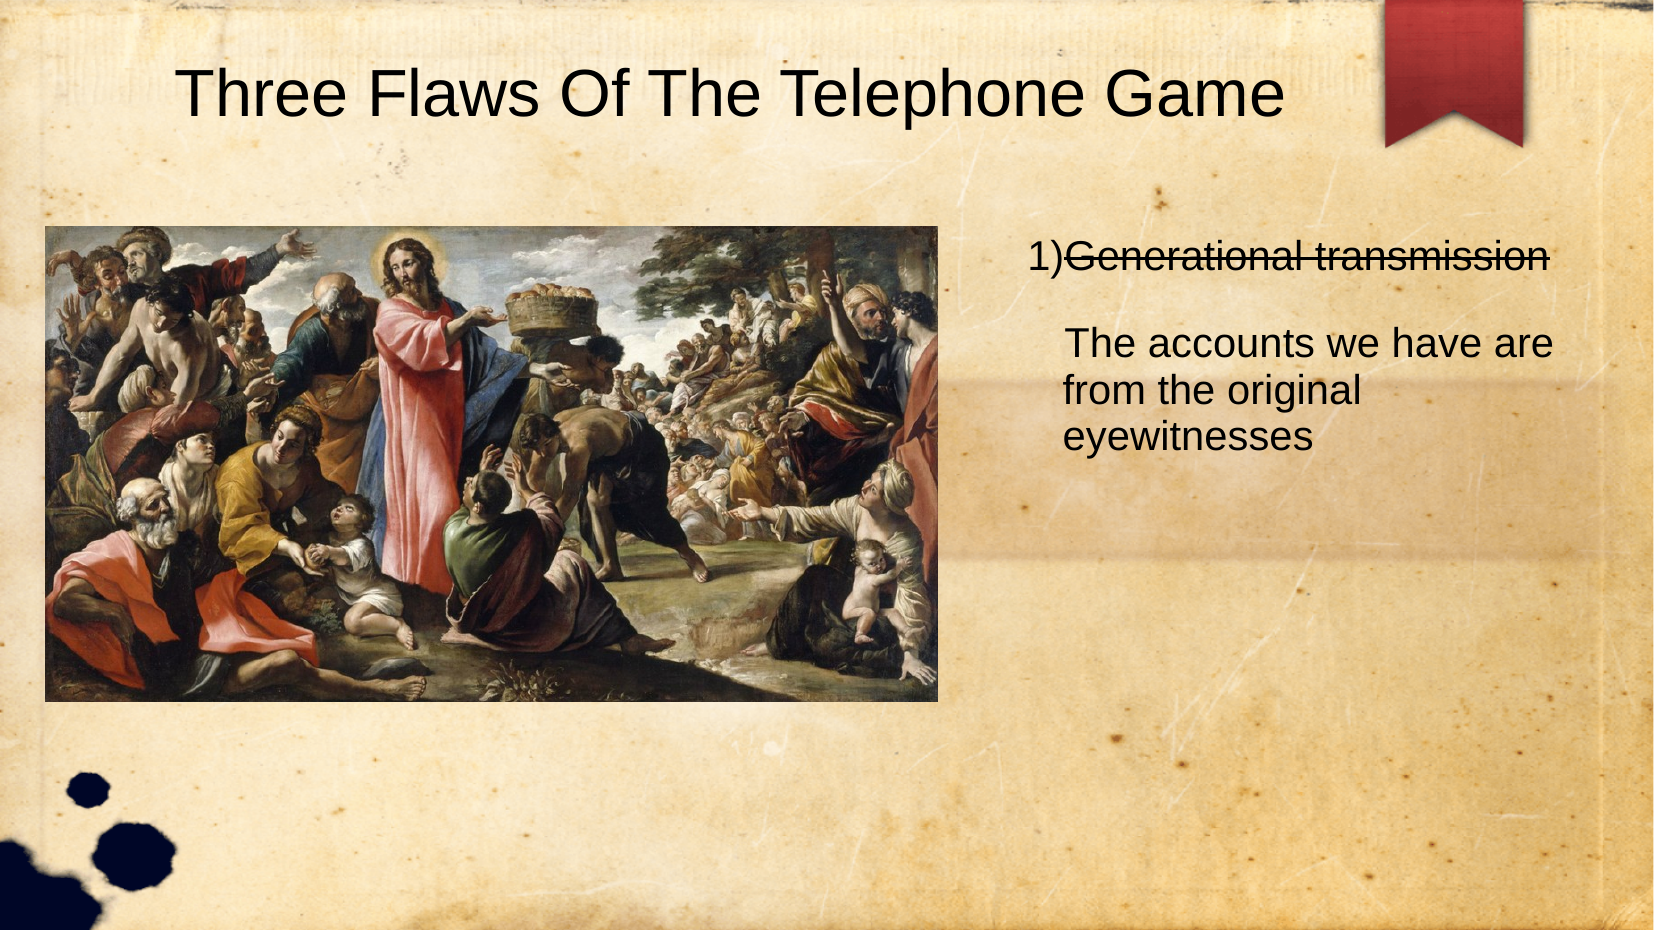

Three Flaws Of The Telephone Game
Generational transmission
The accounts we have are from the original eyewitnesses